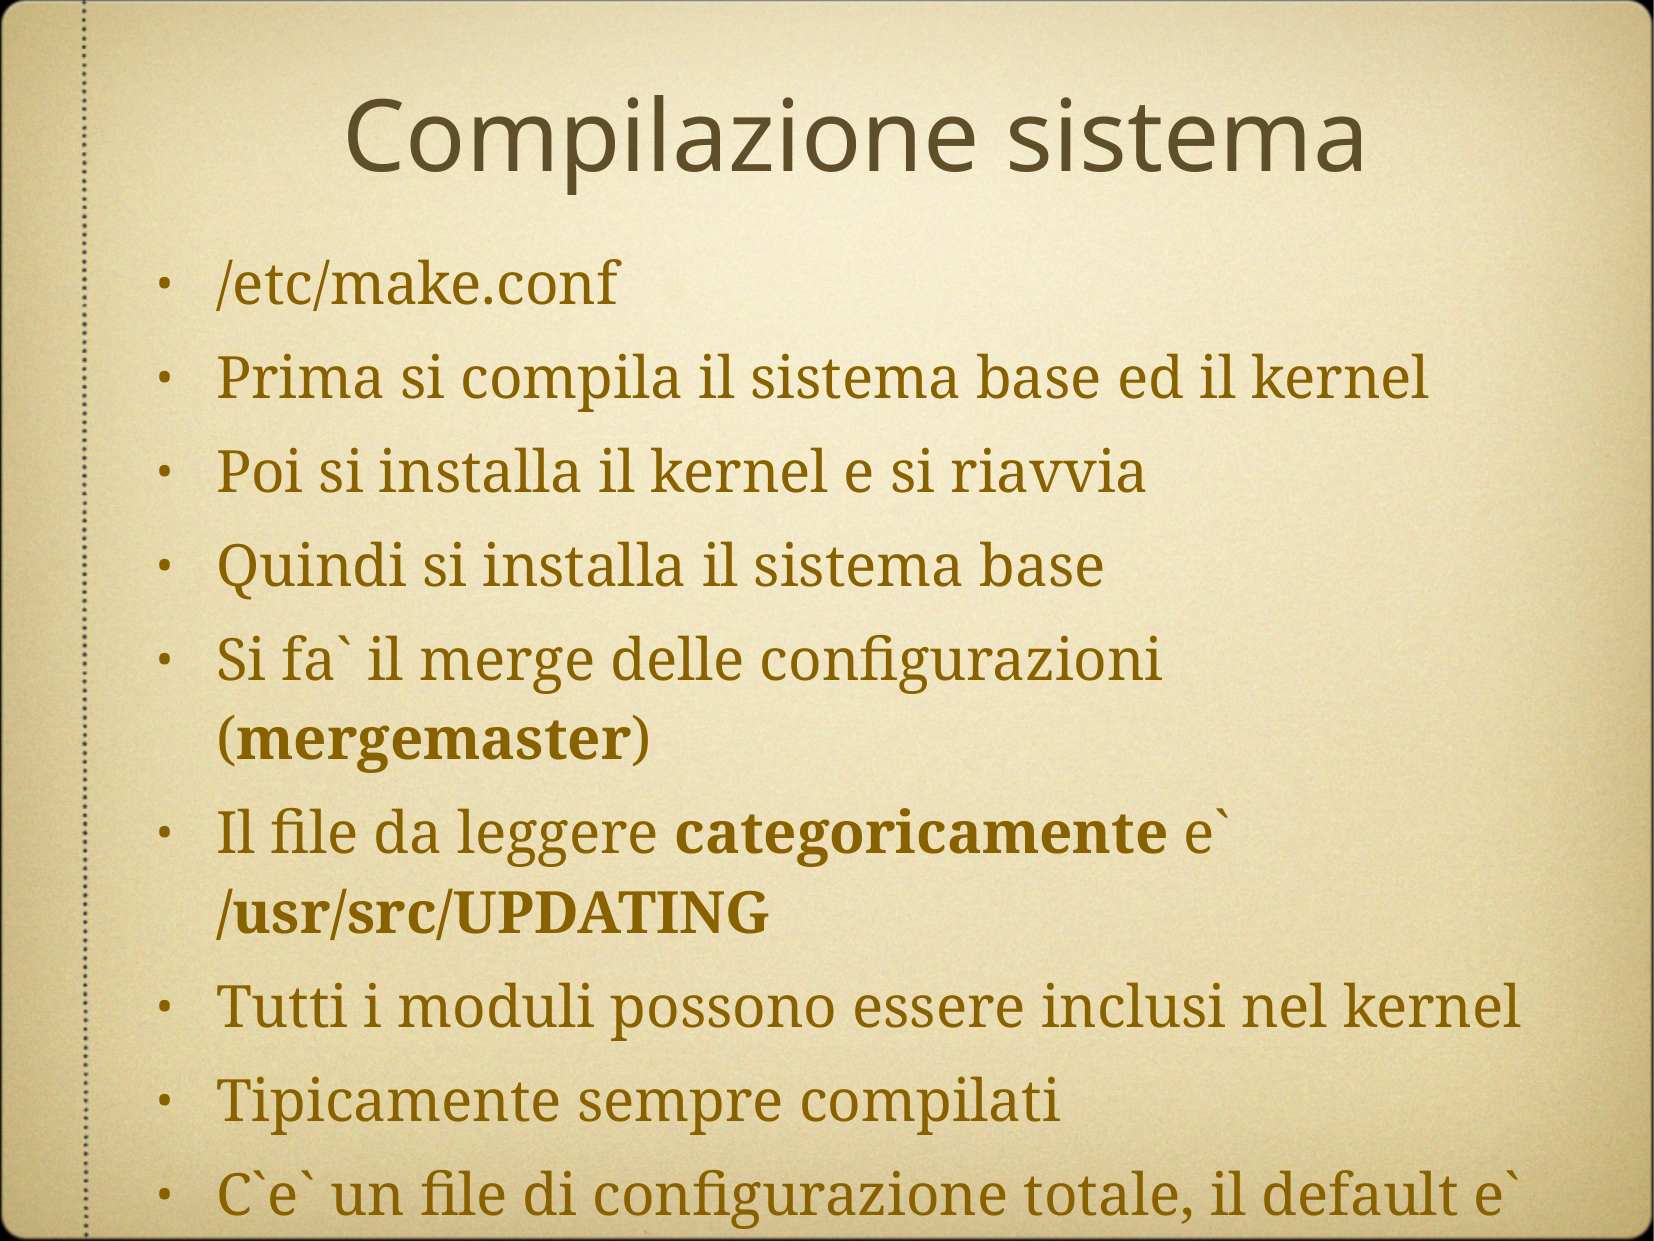

# Compilazione sistema
/etc/make.conf
Prima si compila il sistema base ed il kernel
Poi si installa il kernel e si riavvia
Quindi si installa il sistema base
Si fa` il merge delle configurazioni (mergemaster)
Il file da leggere categoricamente e` /usr/src/UPDATING
Tutti i moduli possono essere inclusi nel kernel
Tipicamente sempre compilati
C`e` un file di configurazione totale, il default e` /usr/src/sys/ARCH/conf/GENERIC